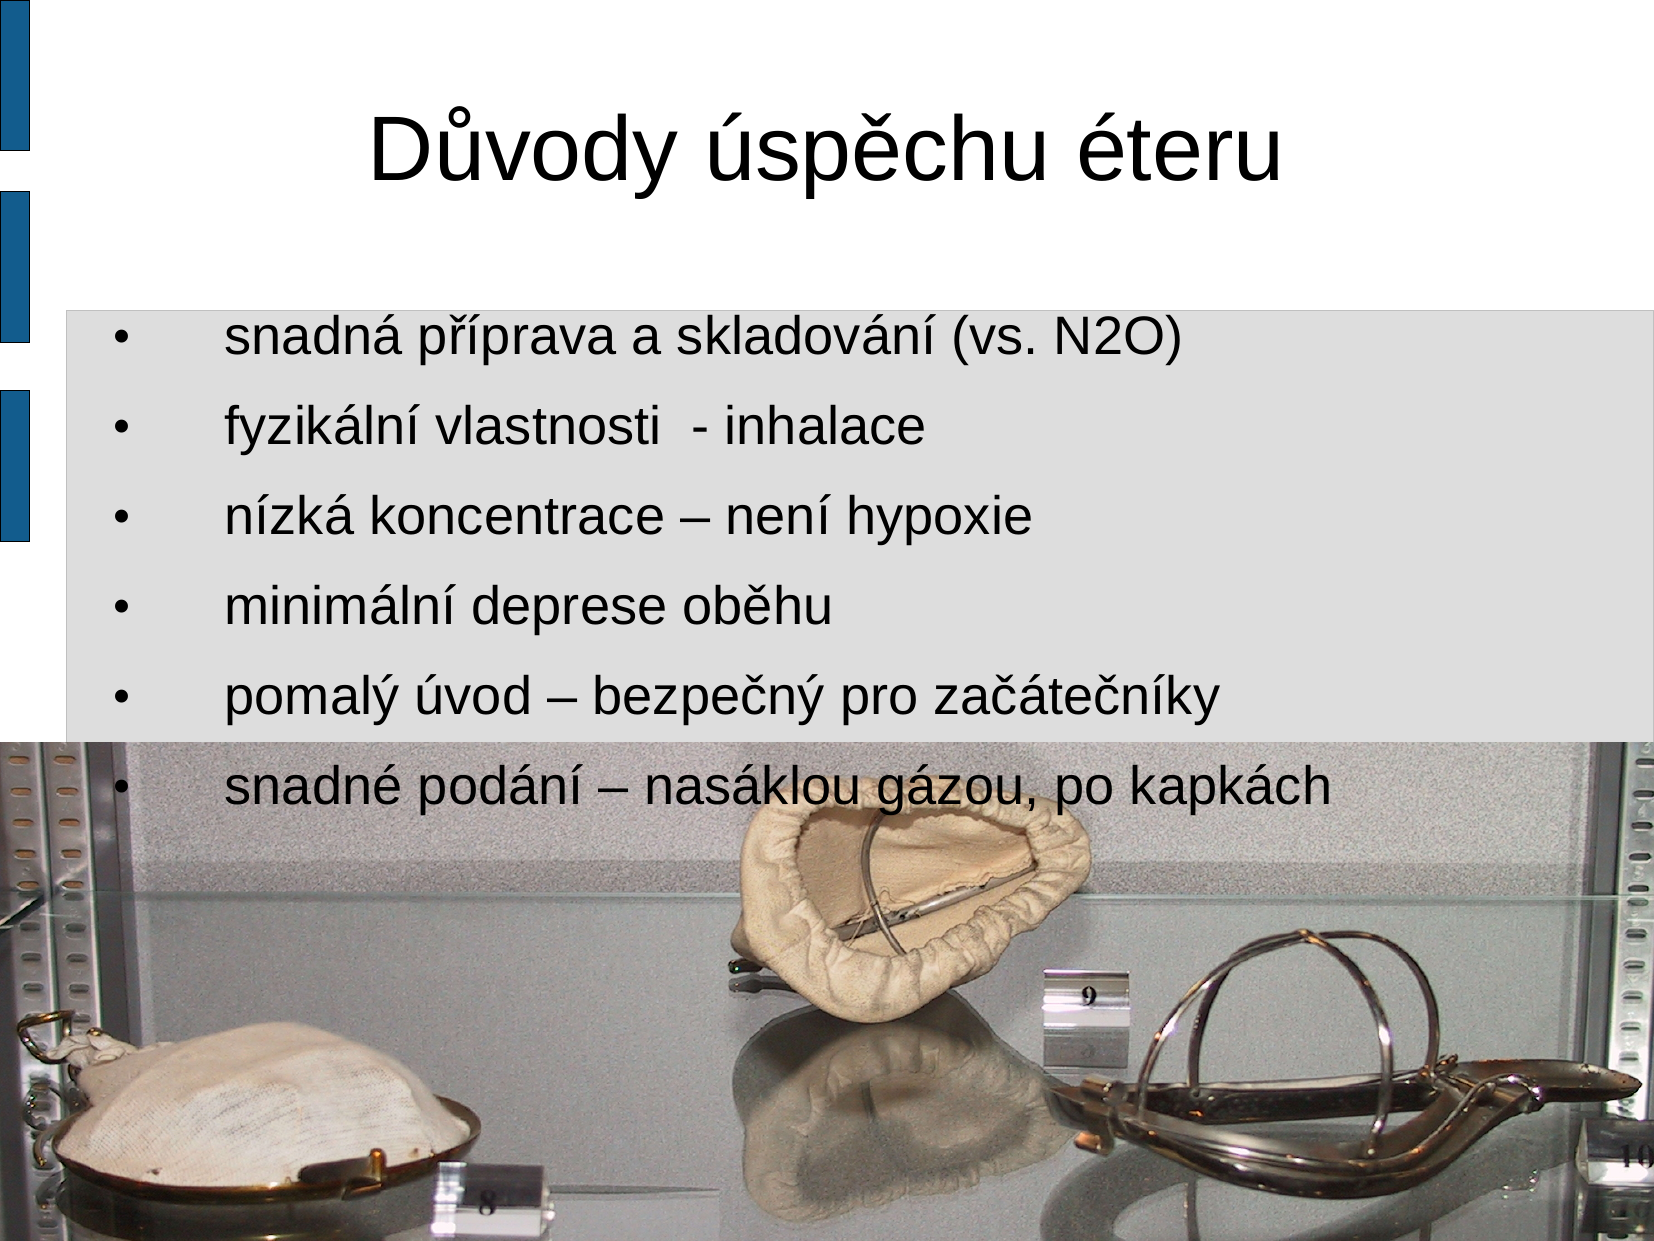

# Důvody úspěchu éteru
snadná příprava a skladování (vs. N2O)
fyzikální vlastnosti - inhalace
nízká koncentrace – není hypoxie
minimální deprese oběhu
pomalý úvod – bezpečný pro začátečníky
snadné podání – nasáklou gázou, po kapkách